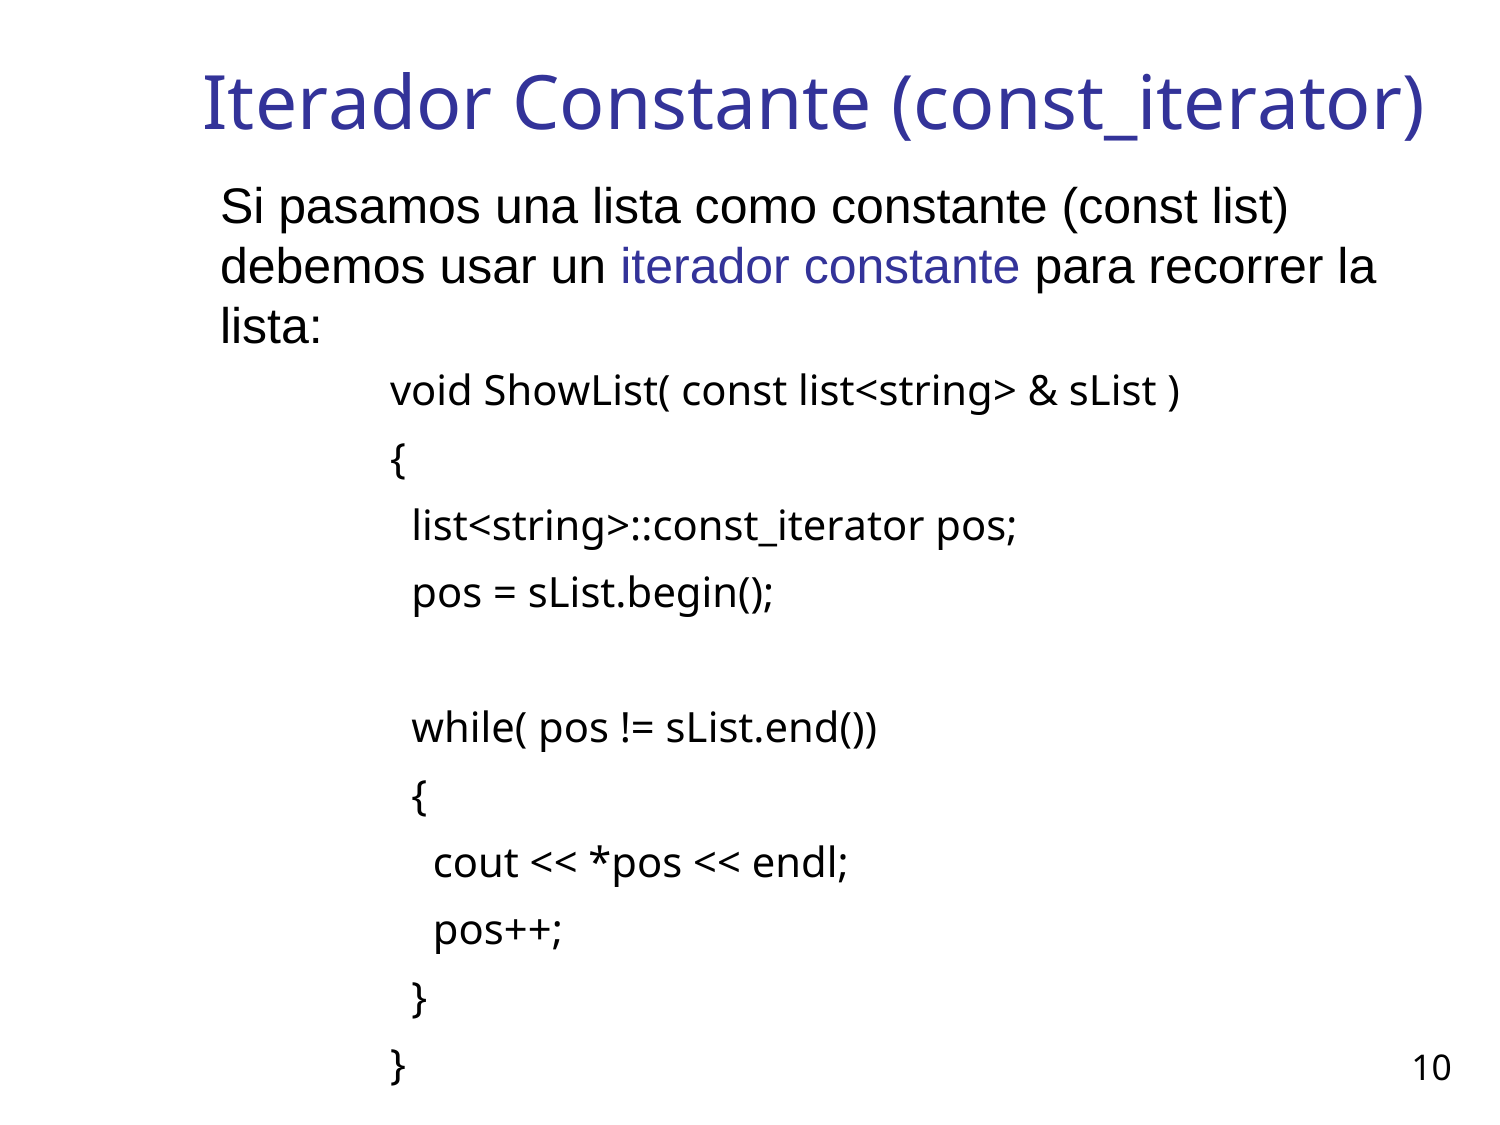

# Iterador Constante (const_iterator)‏
Si pasamos una lista como constante (const list) debemos usar un iterador constante para recorrer la lista:
void ShowList( const list<string> & sList )‏
{
 list<string>::const_iterator pos;
 pos = sList.begin();
 while( pos != sList.end())‏
 {
 cout << *pos << endl;
 pos++;
 }
}
10